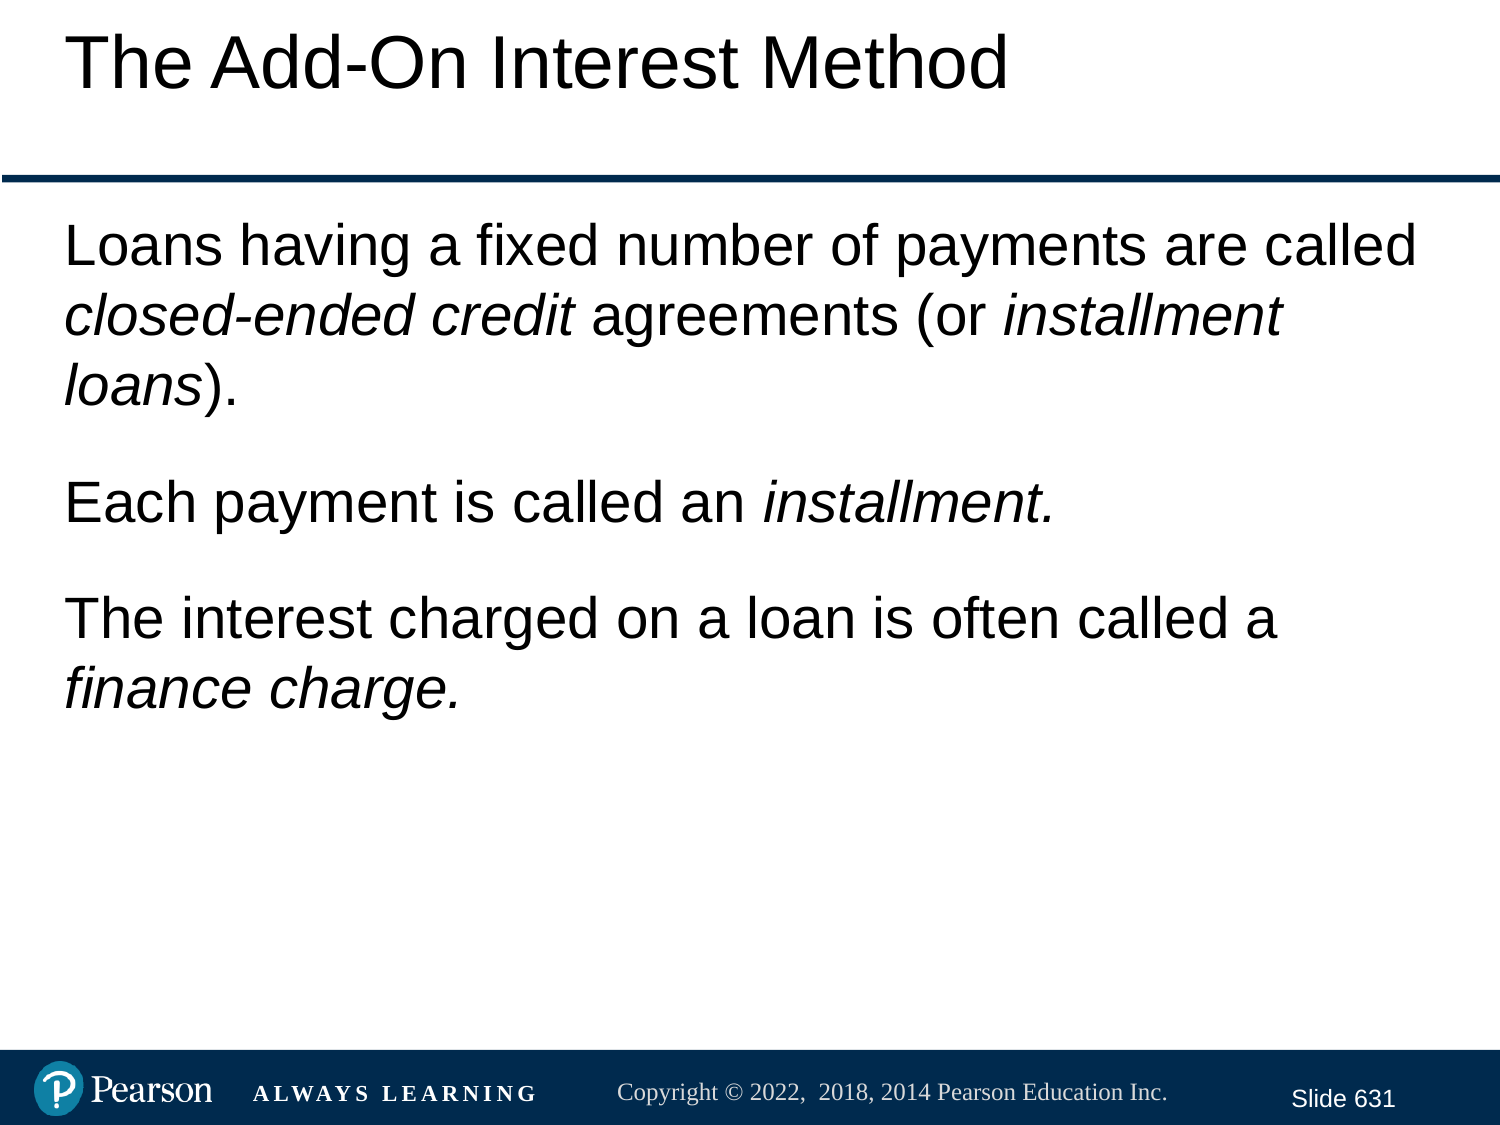

# The Add-On Interest Method
Loans having a fixed number of payments are called closed-ended credit agreements (or installment loans).
Each payment is called an installment.
The interest charged on a loan is often called a finance charge.